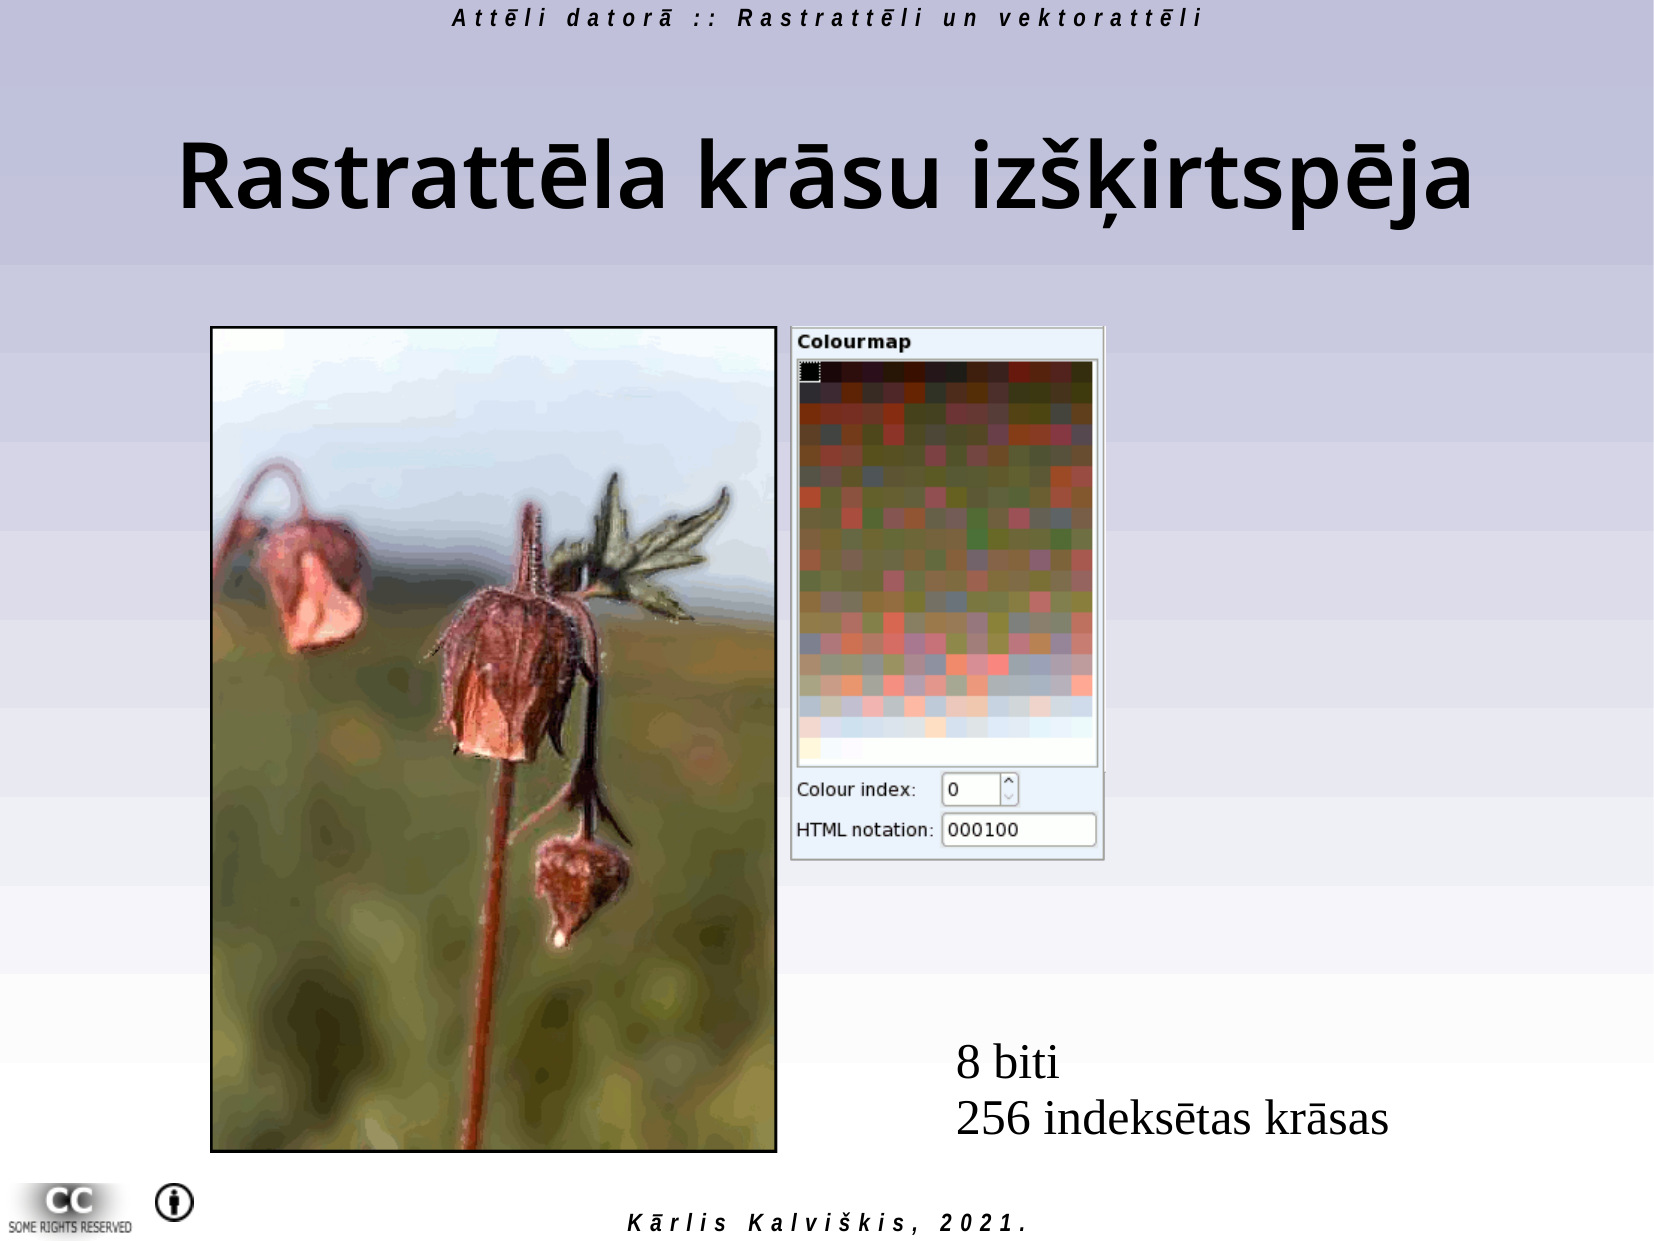

# Rastrattēla krāsu izšķirtspēja
8 biti
256 indeksētas krāsas